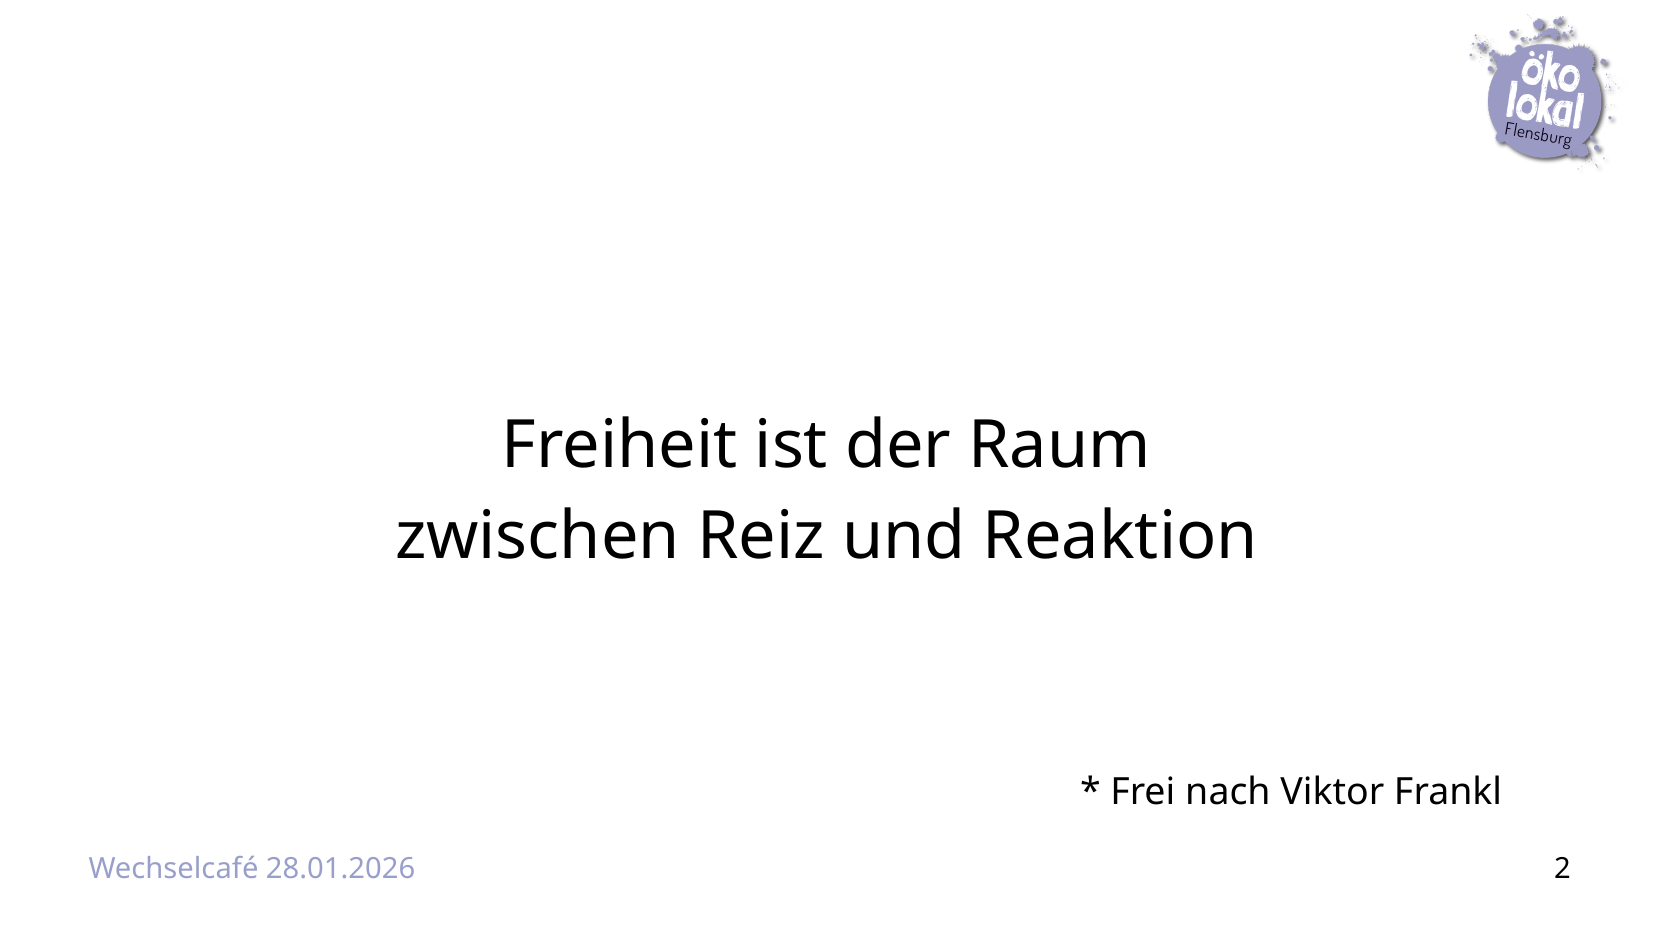

#
Freiheit ist der Raum
zwischen Reiz und Reaktion
* Frei nach Viktor Frankl